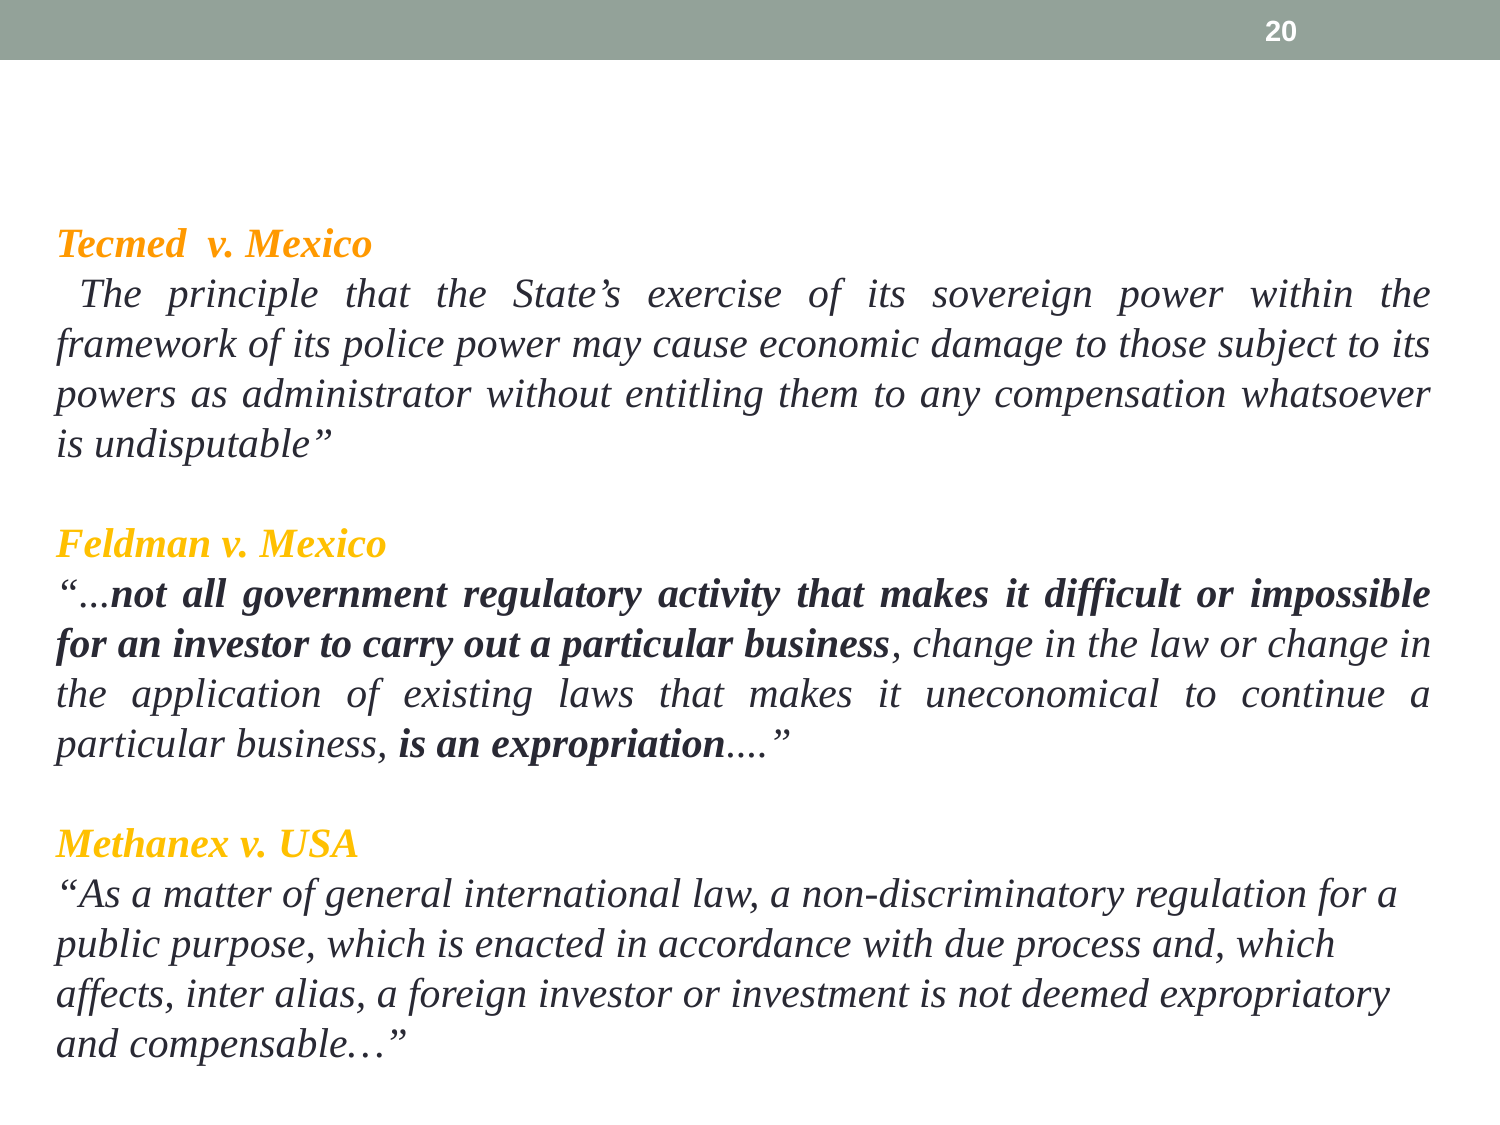

Tecmed v. Mexico
“The principle that the State’s exercise of its sovereign power within the framework of its police power may cause economic damage to those subject to its powers as administrator without entitling them to any compensation whatsoever is undisputable”
Feldman v. Mexico
“...not all government regulatory activity that makes it difficult or impossible for an investor to carry out a particular business, change in the law or change in the application of existing laws that makes it uneconomical to continue a particular business, is an expropriation....”
Methanex v. USA
“As a matter of general international law, a non-discriminatory regulation for a public purpose, which is enacted in accordance with due process and, which affects, inter alias, a foreign investor or investment is not deemed expropriatory and compensable…”